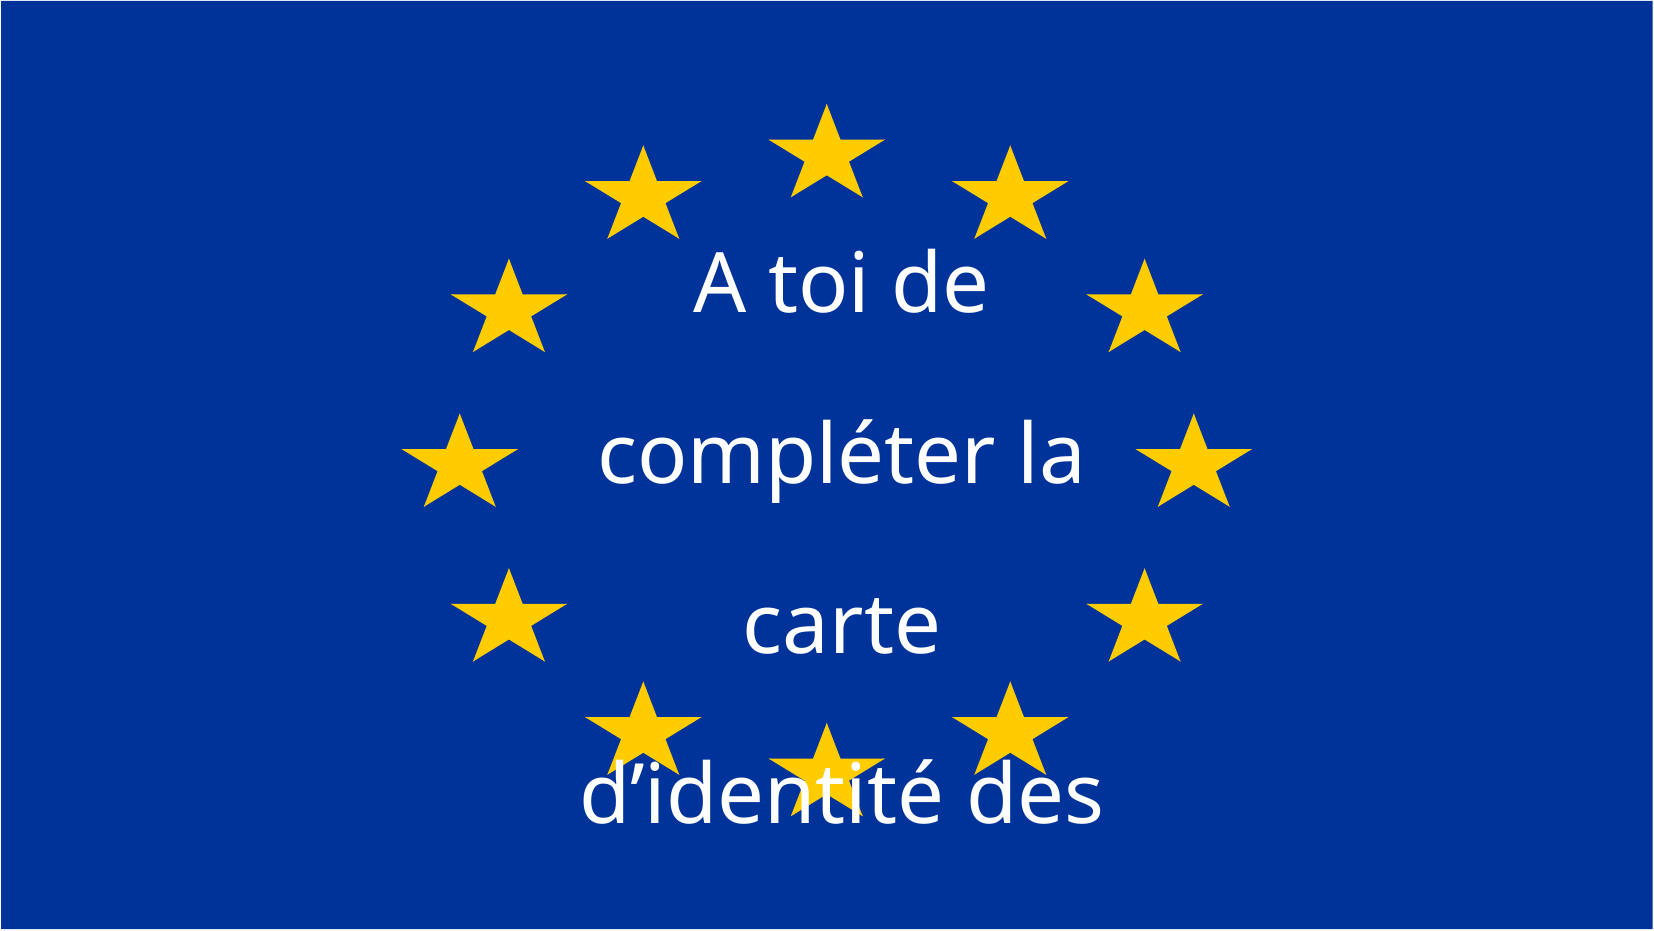

A toi de compléter la carte d’identité des pays